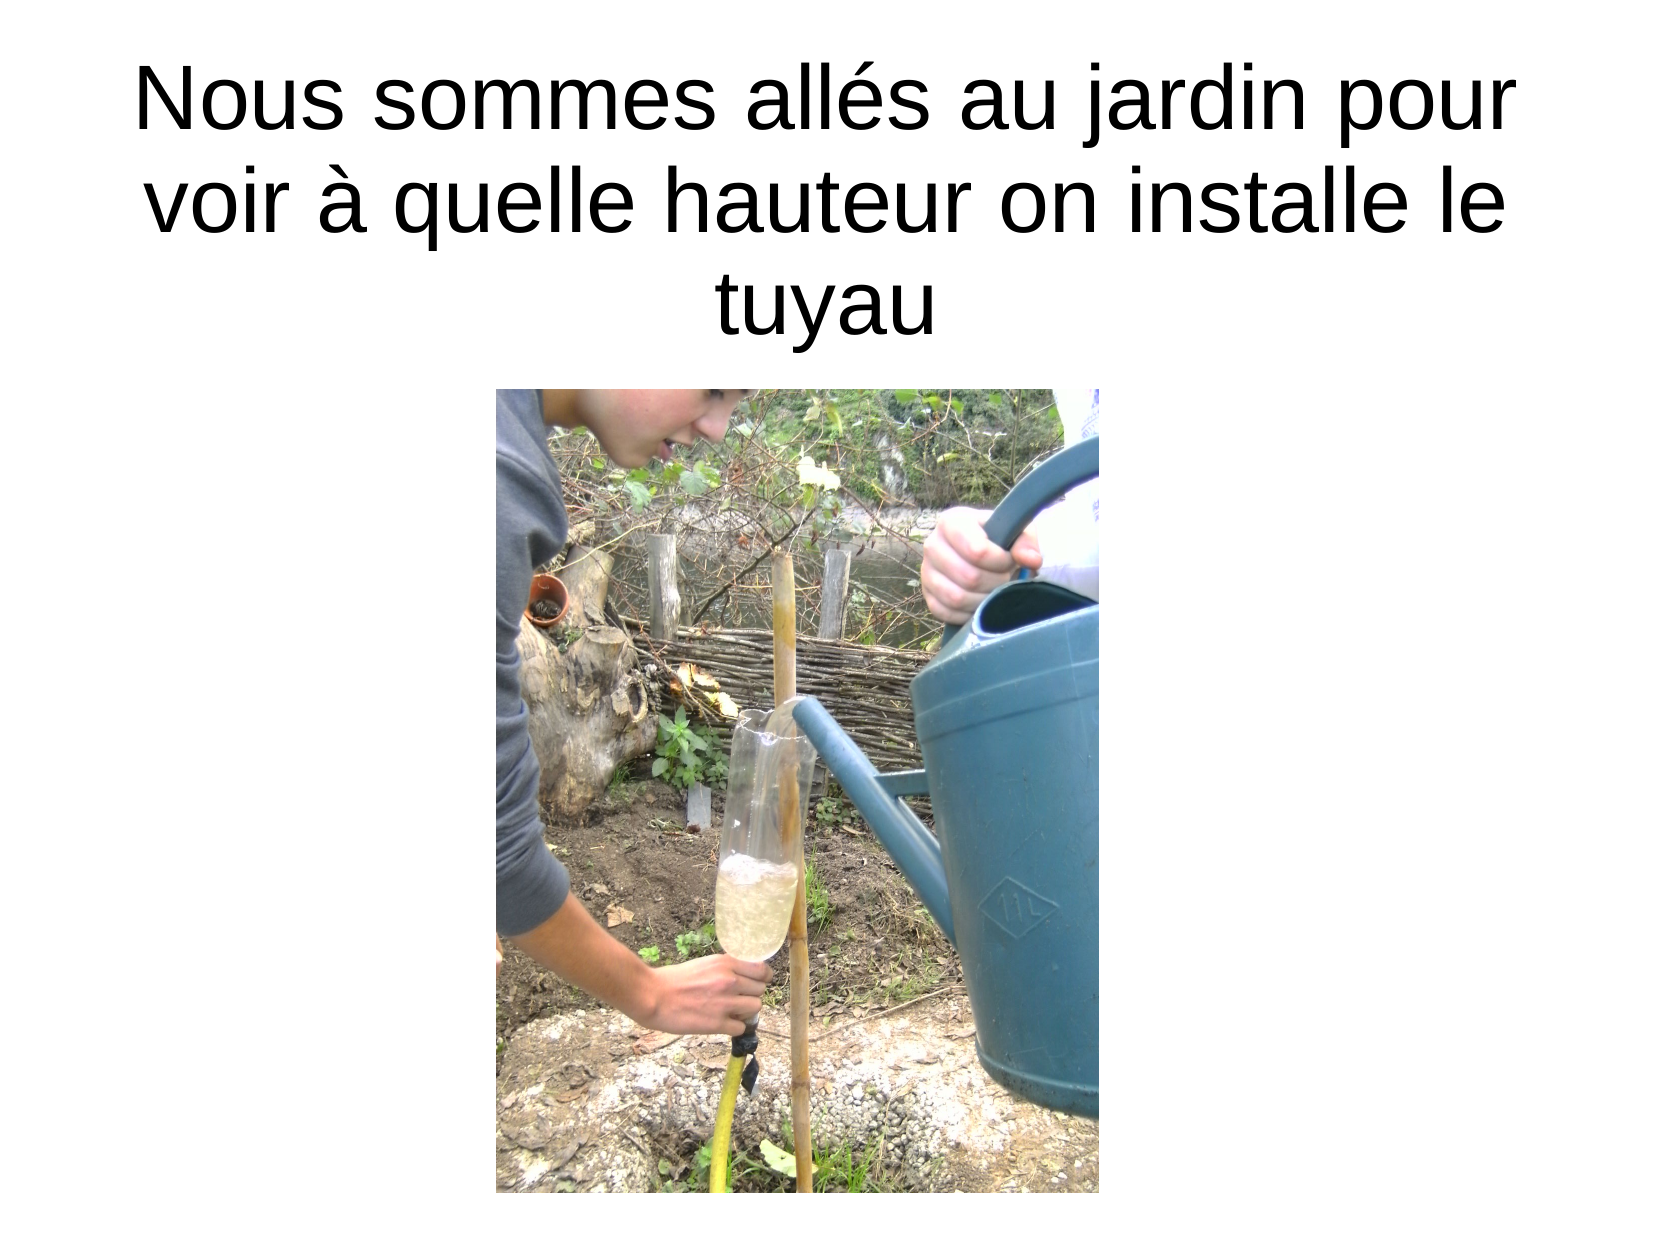

# Nous sommes allés au jardin pour voir à quelle hauteur on installe le tuyau